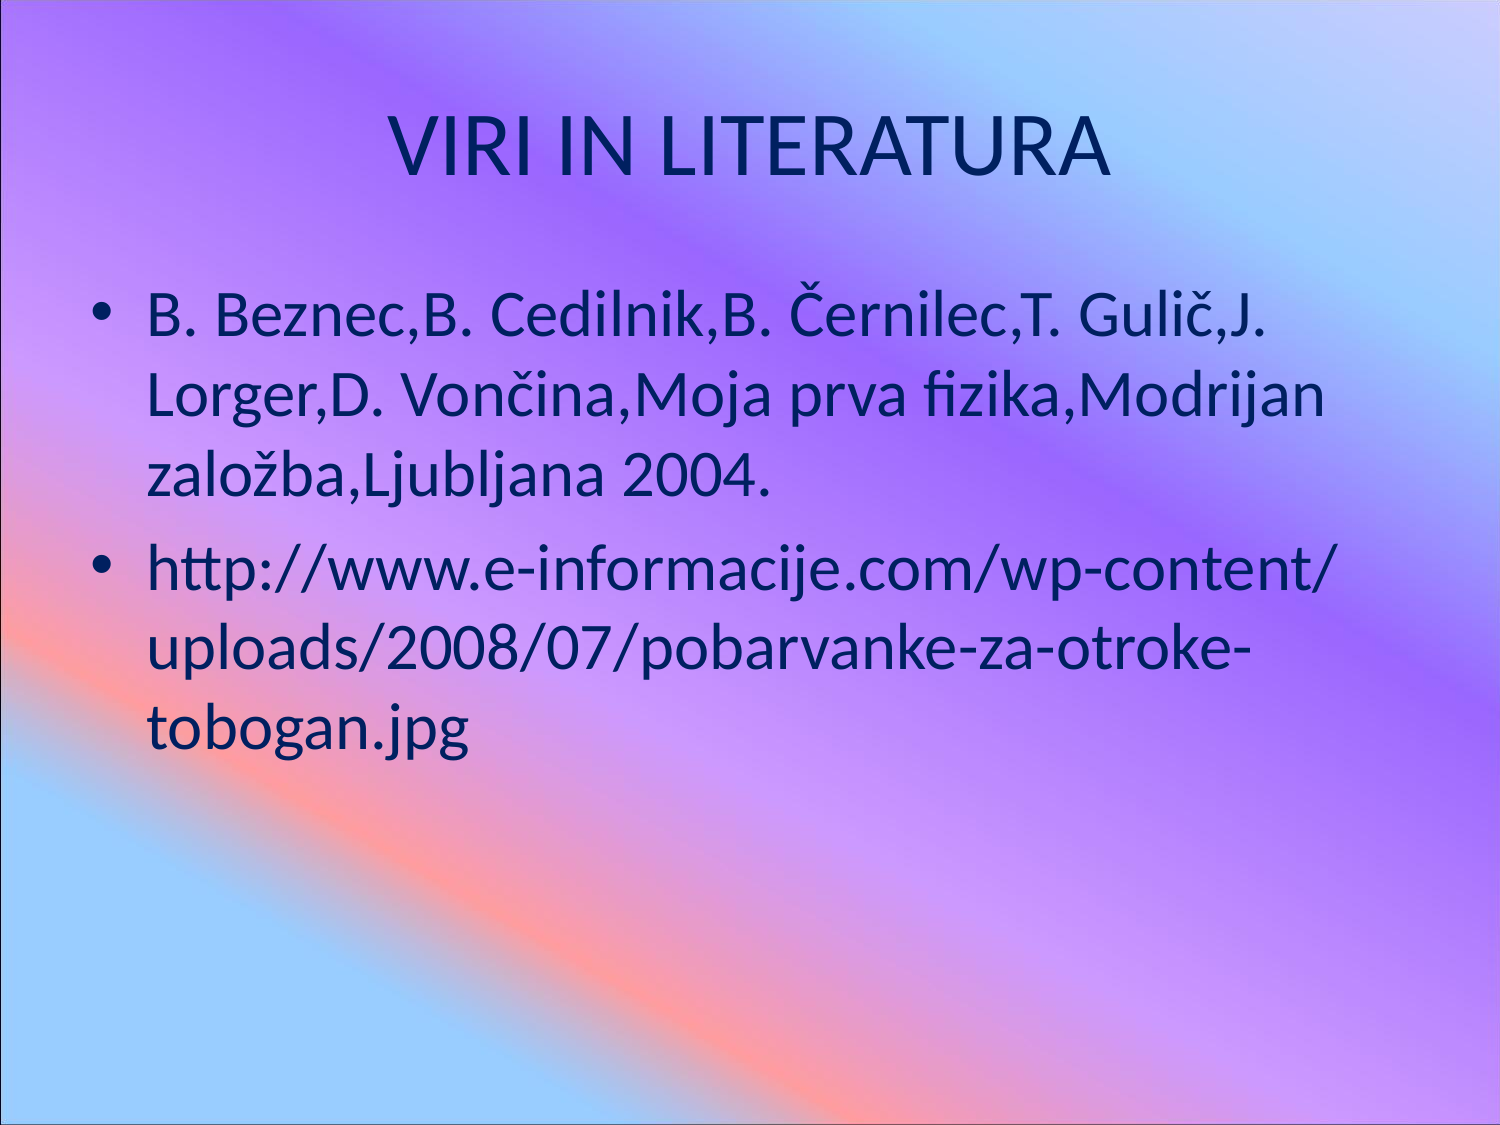

# VIRI IN LITERATURA
B. Beznec,B. Cedilnik,B. Černilec,T. Gulič,J. Lorger,D. Vončina,Moja prva fizika,Modrijan založba,Ljubljana 2004.
http://www.e-informacije.com/wp-content/uploads/2008/07/pobarvanke-za-otroke-tobogan.jpg